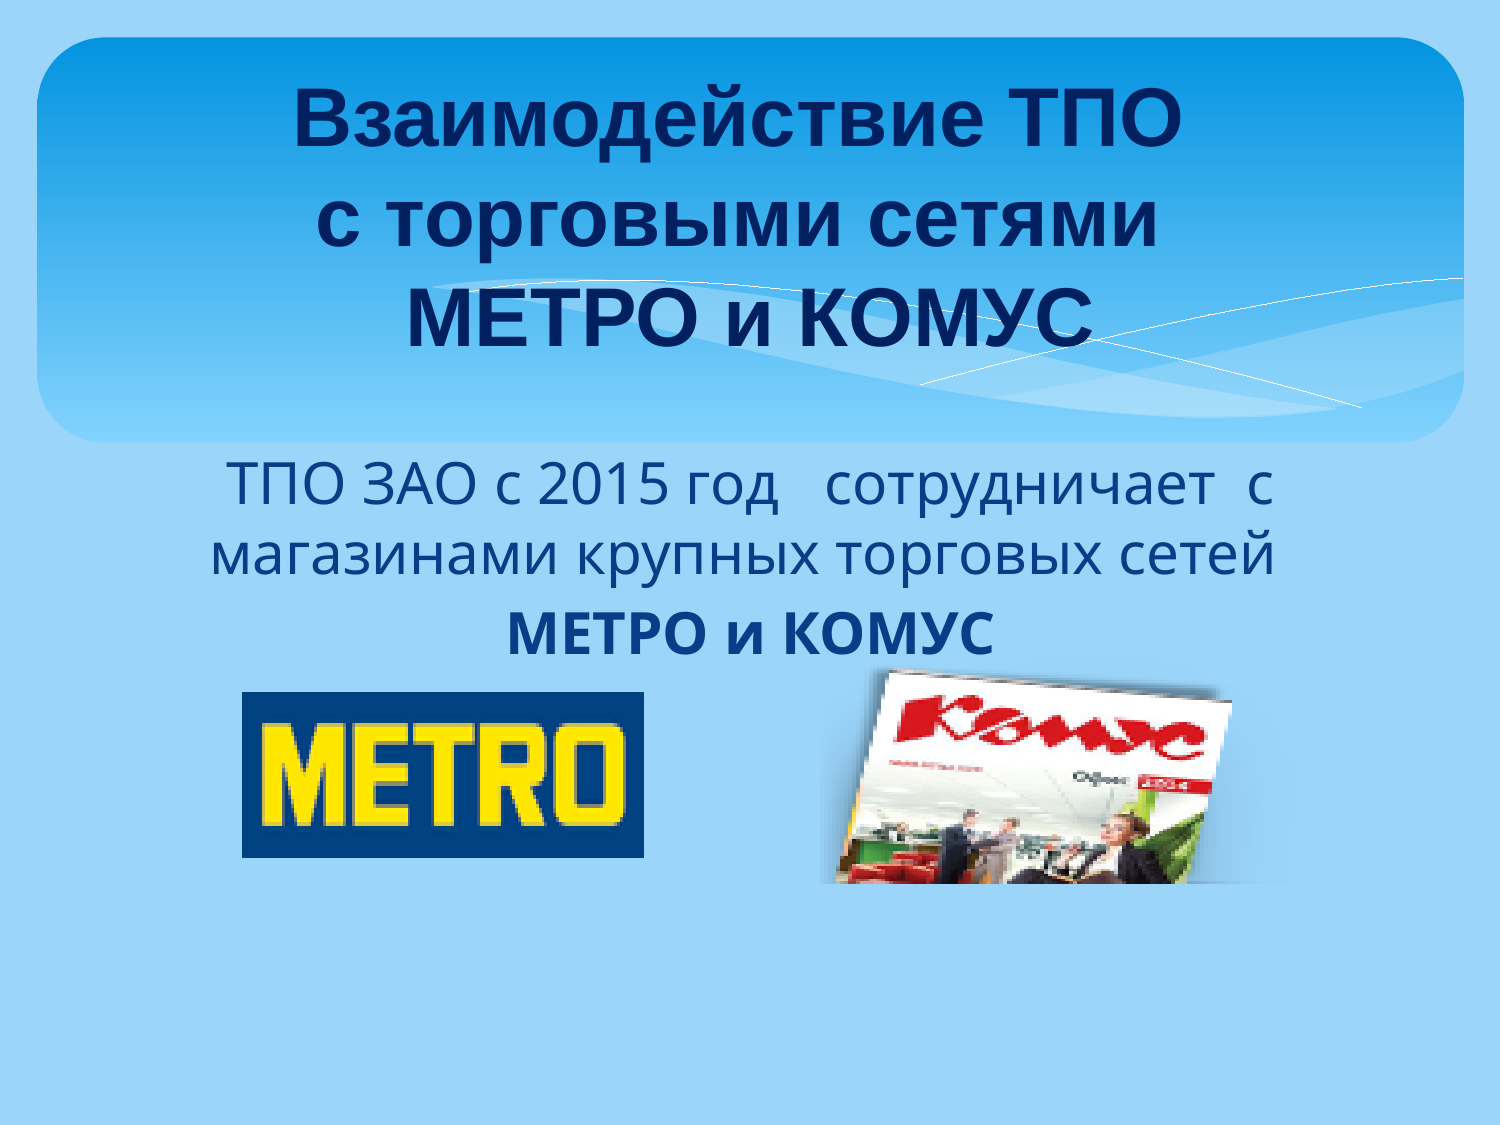

Взаимодействие ТПО
с торговыми сетями
МЕТРО и КОМУС
# ТПО ЗАО с 2015 год сотрудничает с магазинами крупных торговых сетей
МЕТРО и КОМУС